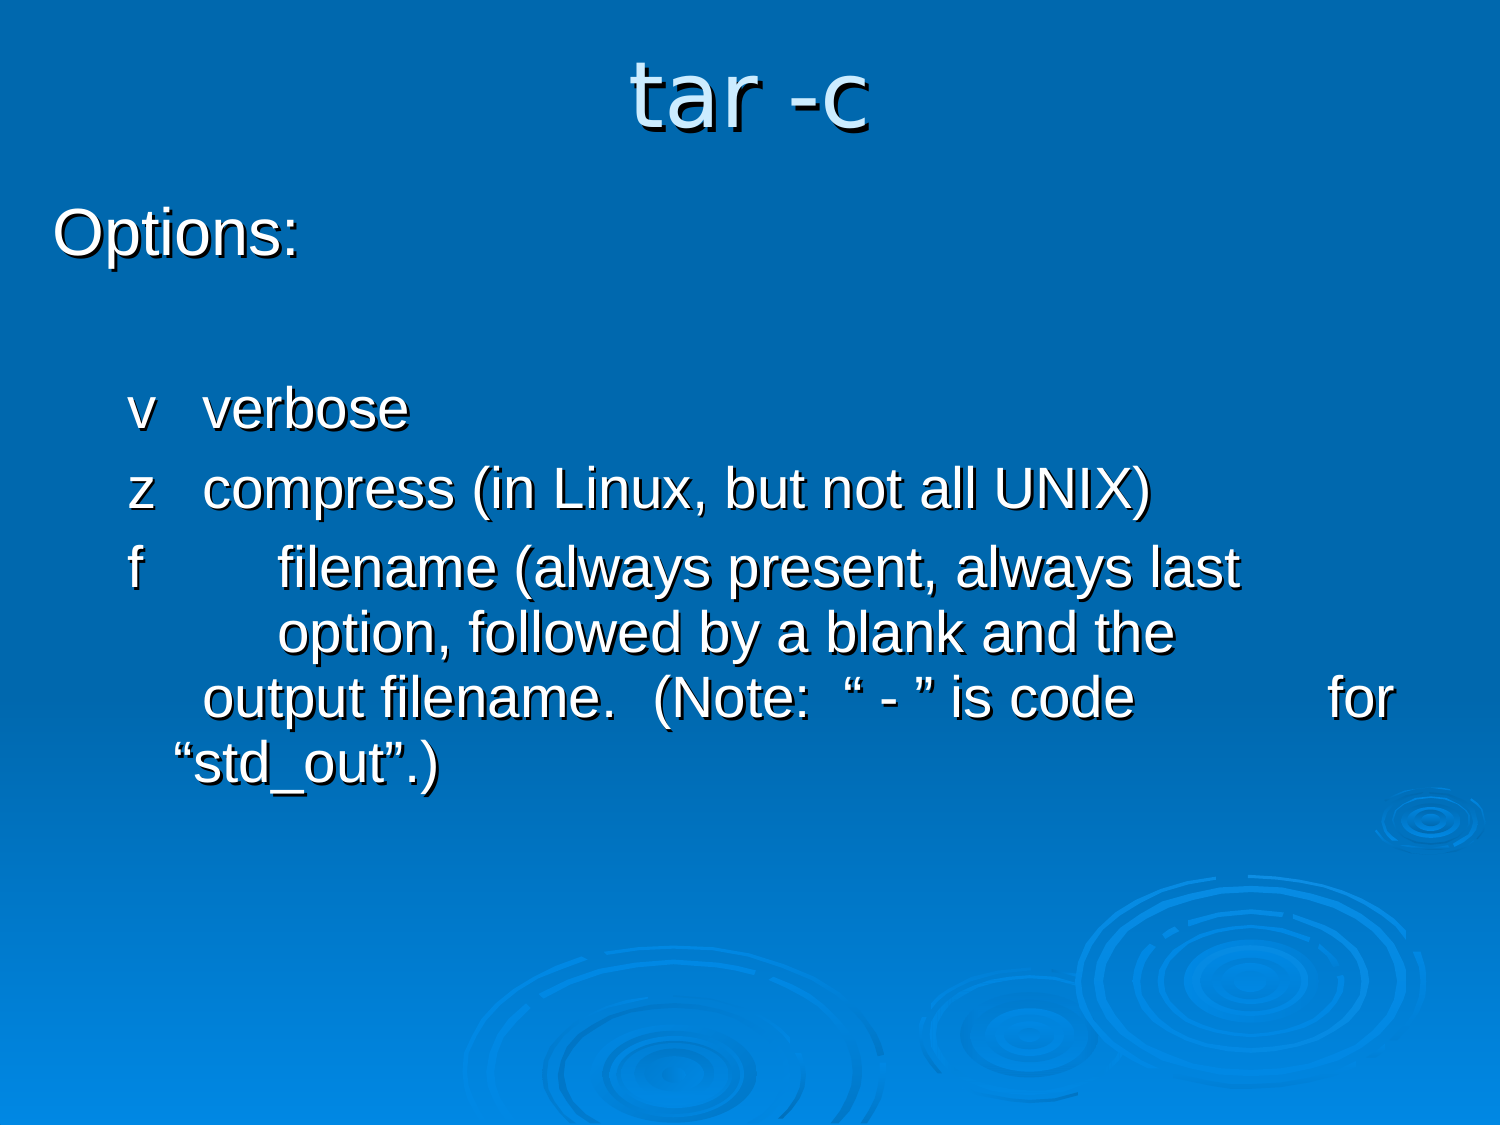

# tar -c
Options:
v	verbose
z	compress (in Linux, but not all UNIX)
f		filename (always present, always last 				option, followed by a blank and the 				output filename. 	(Note: “ - ” is code 			for “std_out”.)